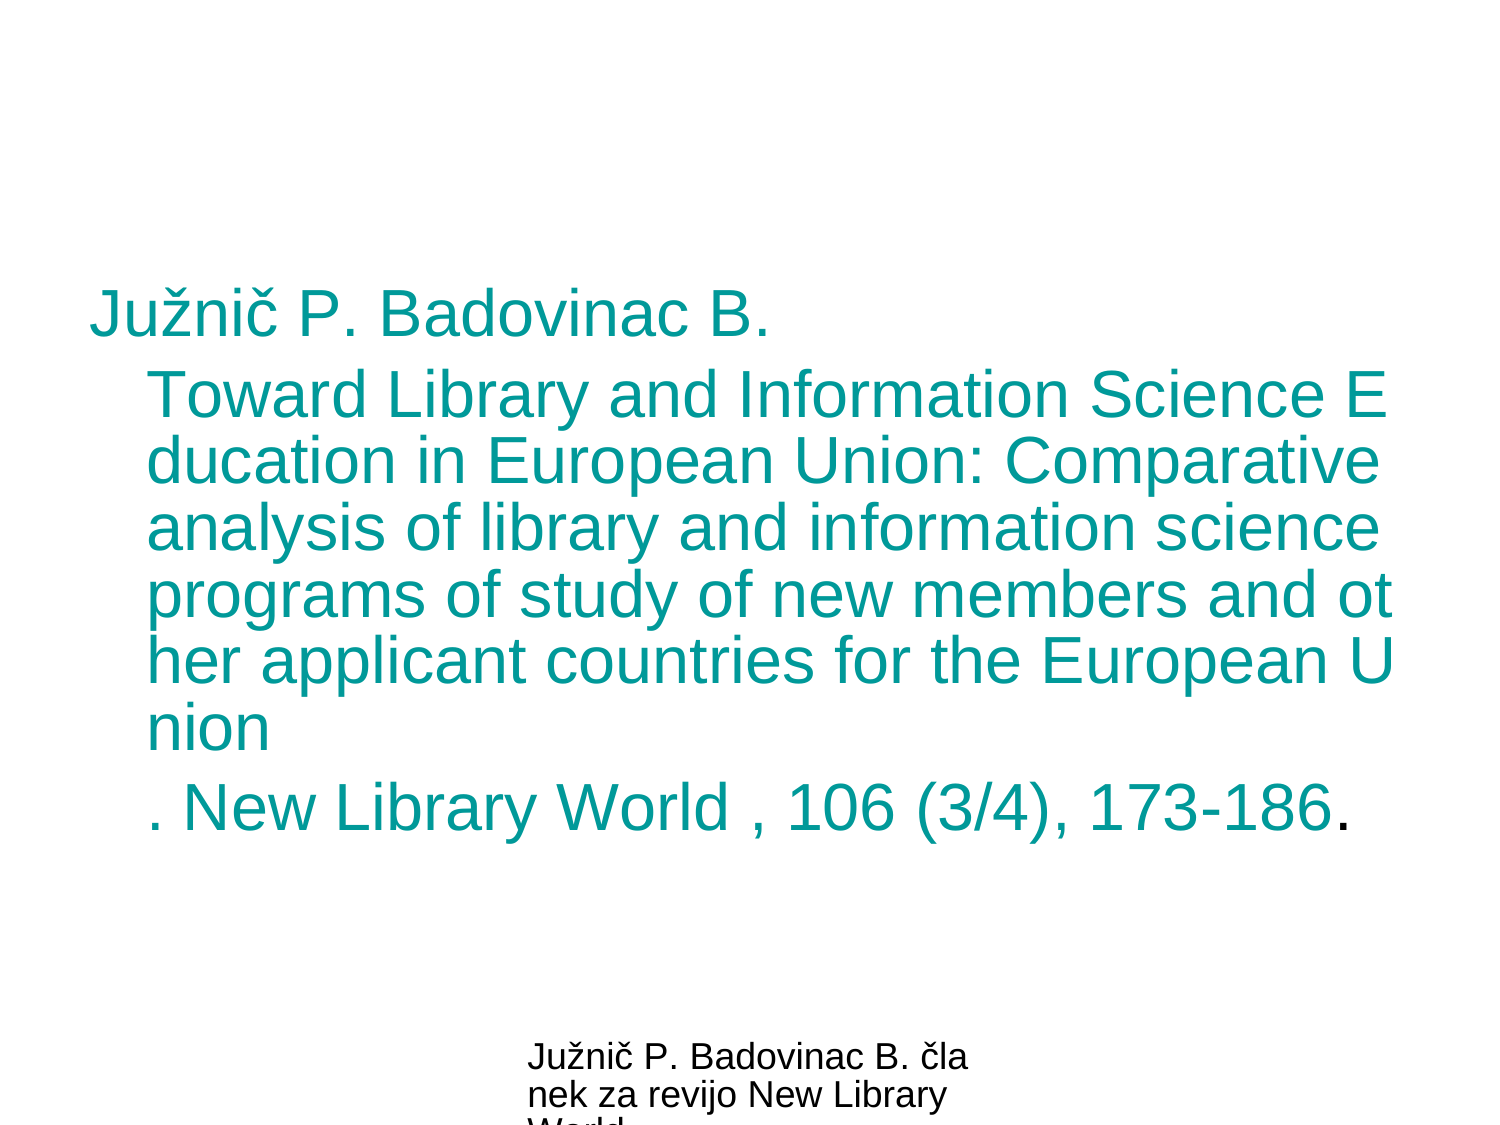

# Južnič P. Badovinac B. Toward Library and Information Science Education in European Union: Comparative analysis of library and information science programs of study of new members and other applicant countries for the European Union. New Library World , 106 (3/4), 173-186.
Južnič P. Badovinac B. članek za revijo New Library World